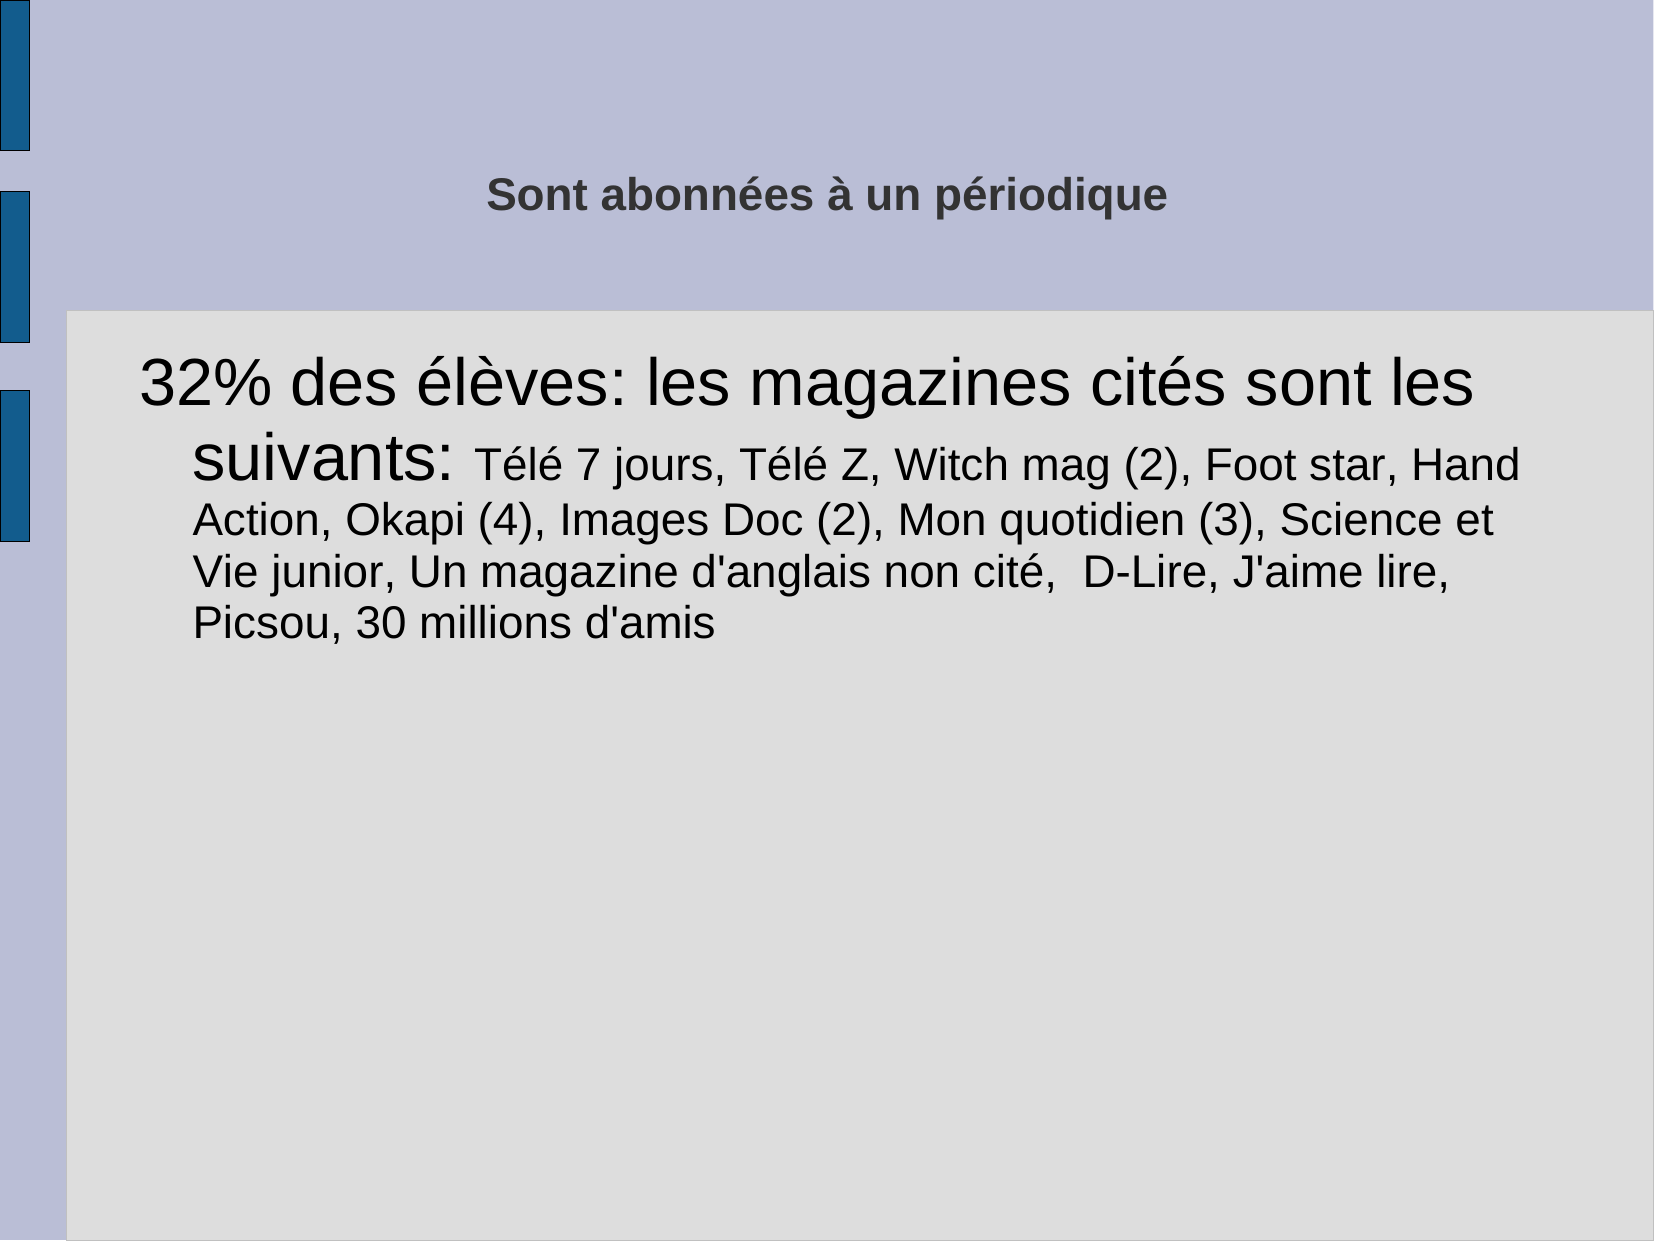

# Sont abonnées à un périodique
32% des élèves: les magazines cités sont les suivants: Télé 7 jours, Télé Z, Witch mag (2), Foot star, Hand Action, Okapi (4), Images Doc (2), Mon quotidien (3), Science et Vie junior, Un magazine d'anglais non cité, D-Lire, J'aime lire, Picsou, 30 millions d'amis